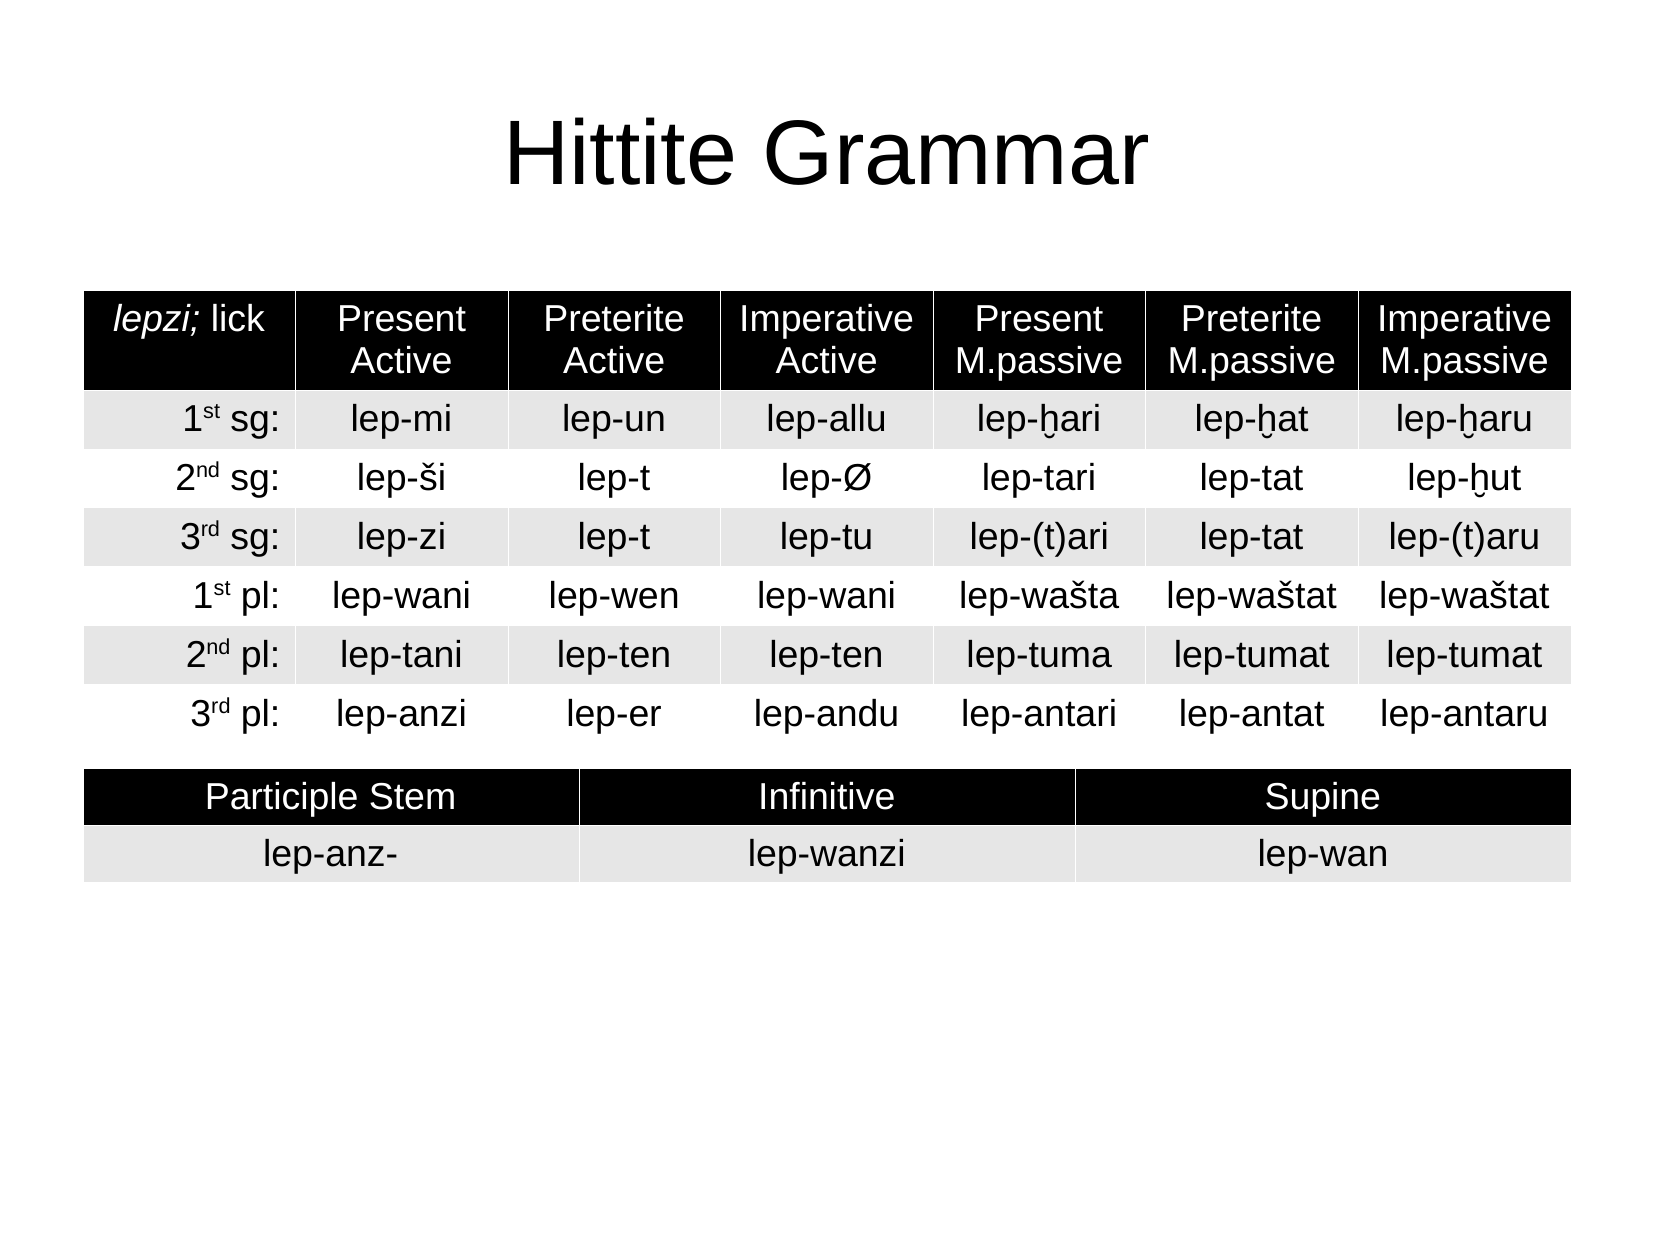

# Hittite Grammar
| lepzi; lick | Present Active | Preterite Active | Imperative Active | Present M.passive | Preterite M.passive | Imperative M.passive |
| --- | --- | --- | --- | --- | --- | --- |
| 1st sg: | lep-mi | lep-un | lep-allu | lep-ḫari | lep-ḫat | lep-ḫaru |
| 2nd sg: | lep-ši | lep-t | lep-Ø | lep-tari | lep-tat | lep-ḫut |
| 3rd sg: | lep-zi | lep-t | lep-tu | lep-(t)ari | lep-tat | lep-(t)aru |
| 1st pl: | lep-wani | lep-wen | lep-wani | lep-wašta | lep-waštat | lep-waštat |
| 2nd pl: | lep-tani | lep-ten | lep-ten | lep-tuma | lep-tumat | lep-tumat |
| 3rd pl: | lep-anzi | lep-er | lep-andu | lep-antari | lep-antat | lep-antaru |
| Participle Stem | Infinitive | Supine |
| --- | --- | --- |
| lep-anz- | lep-wanzi | lep-wan |